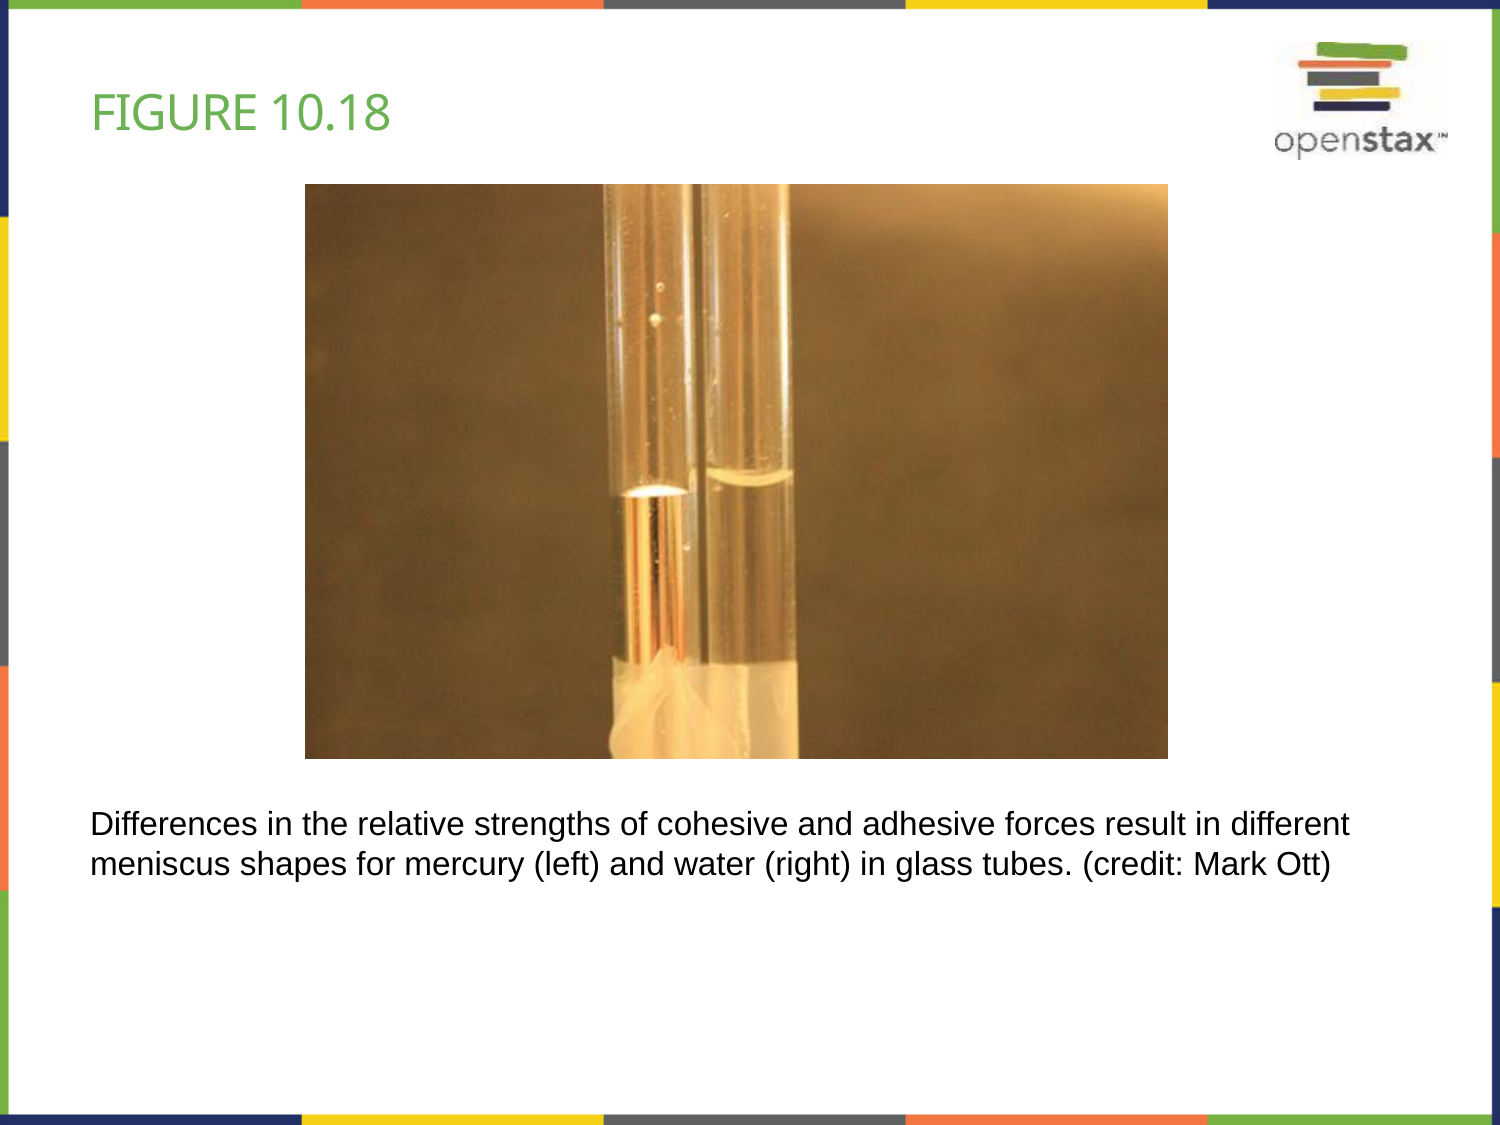

# Figure 10.18
Differences in the relative strengths of cohesive and adhesive forces result in different meniscus shapes for mercury (left) and water (right) in glass tubes. (credit: Mark Ott)